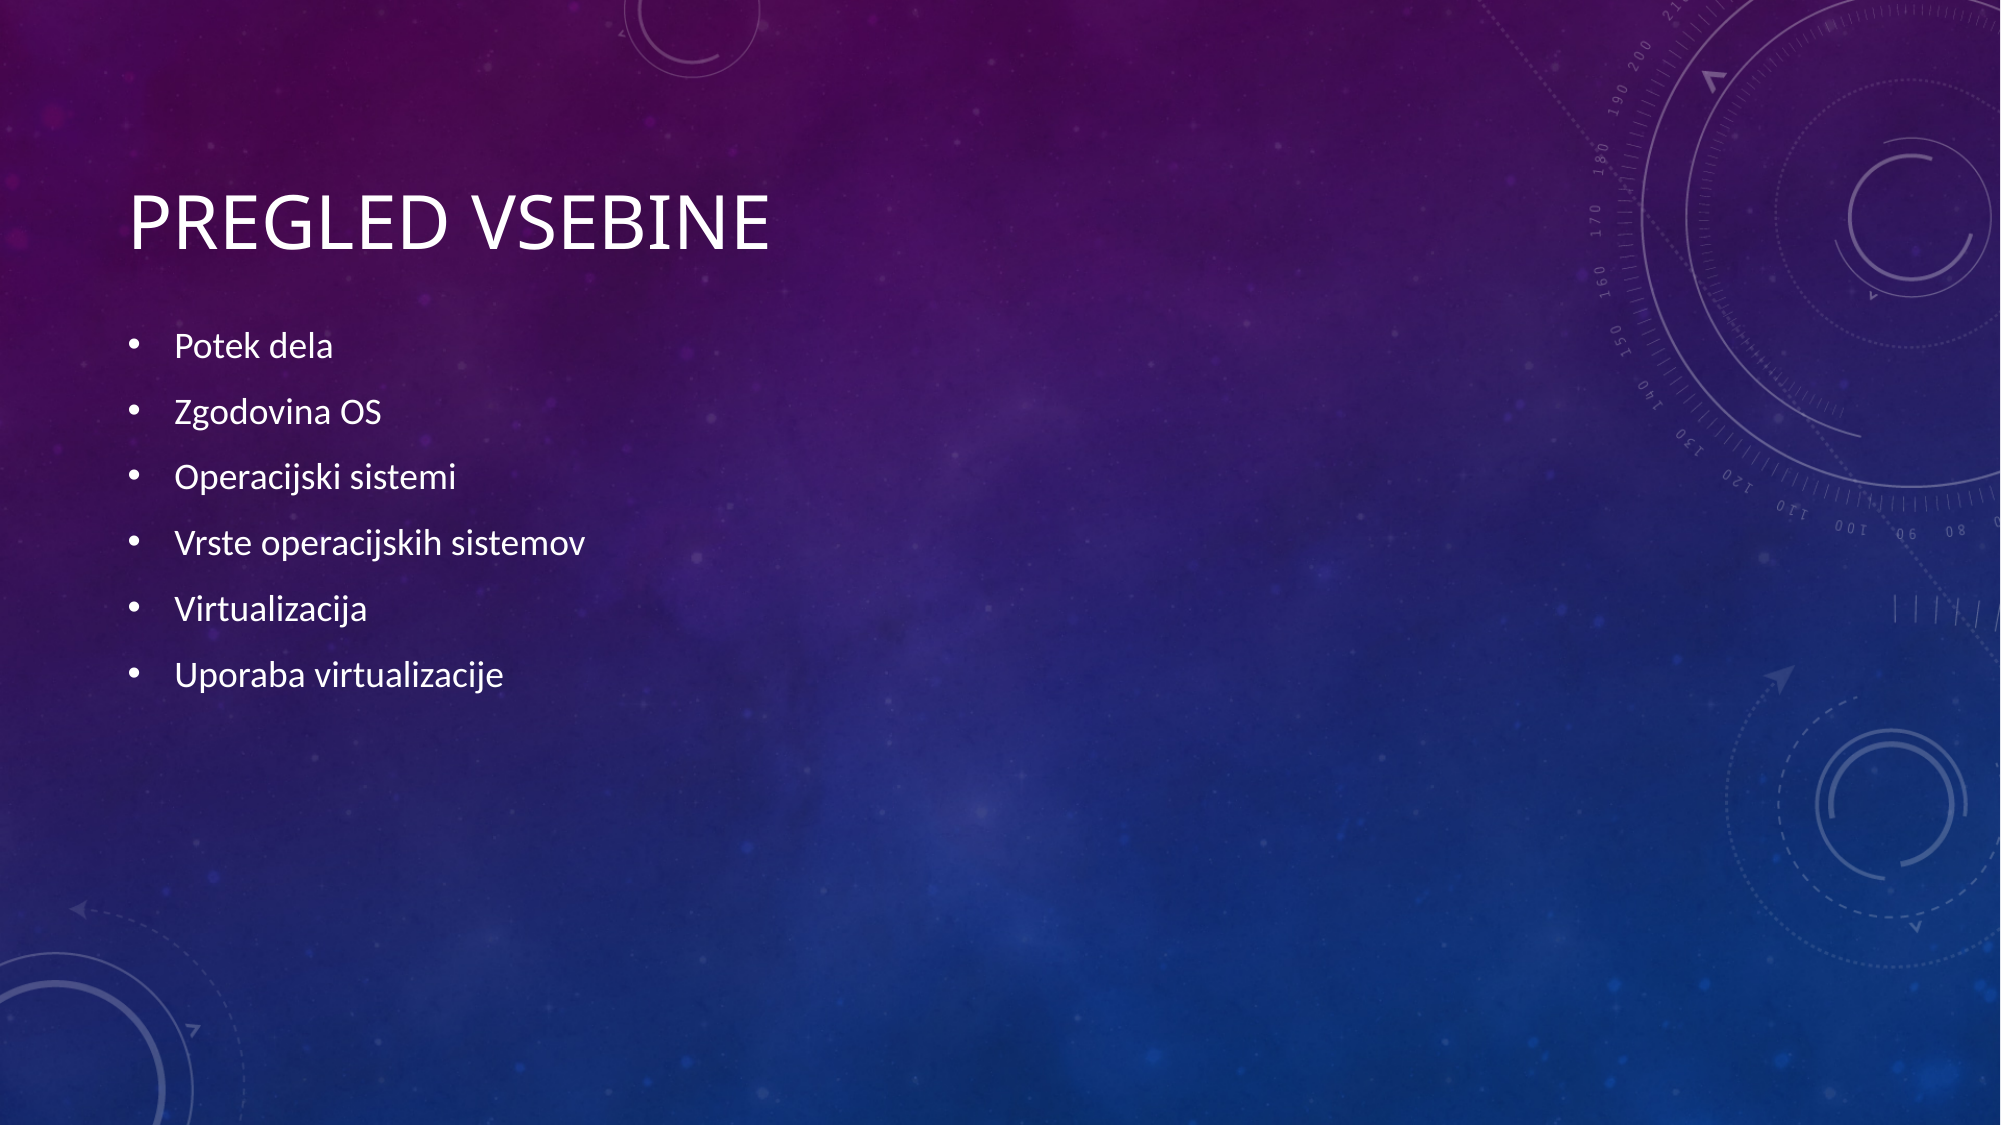

# Pregled vsebine
Potek dela
Zgodovina OS
Operacijski sistemi
Vrste operacijskih sistemov
Virtualizacija
Uporaba virtualizacije